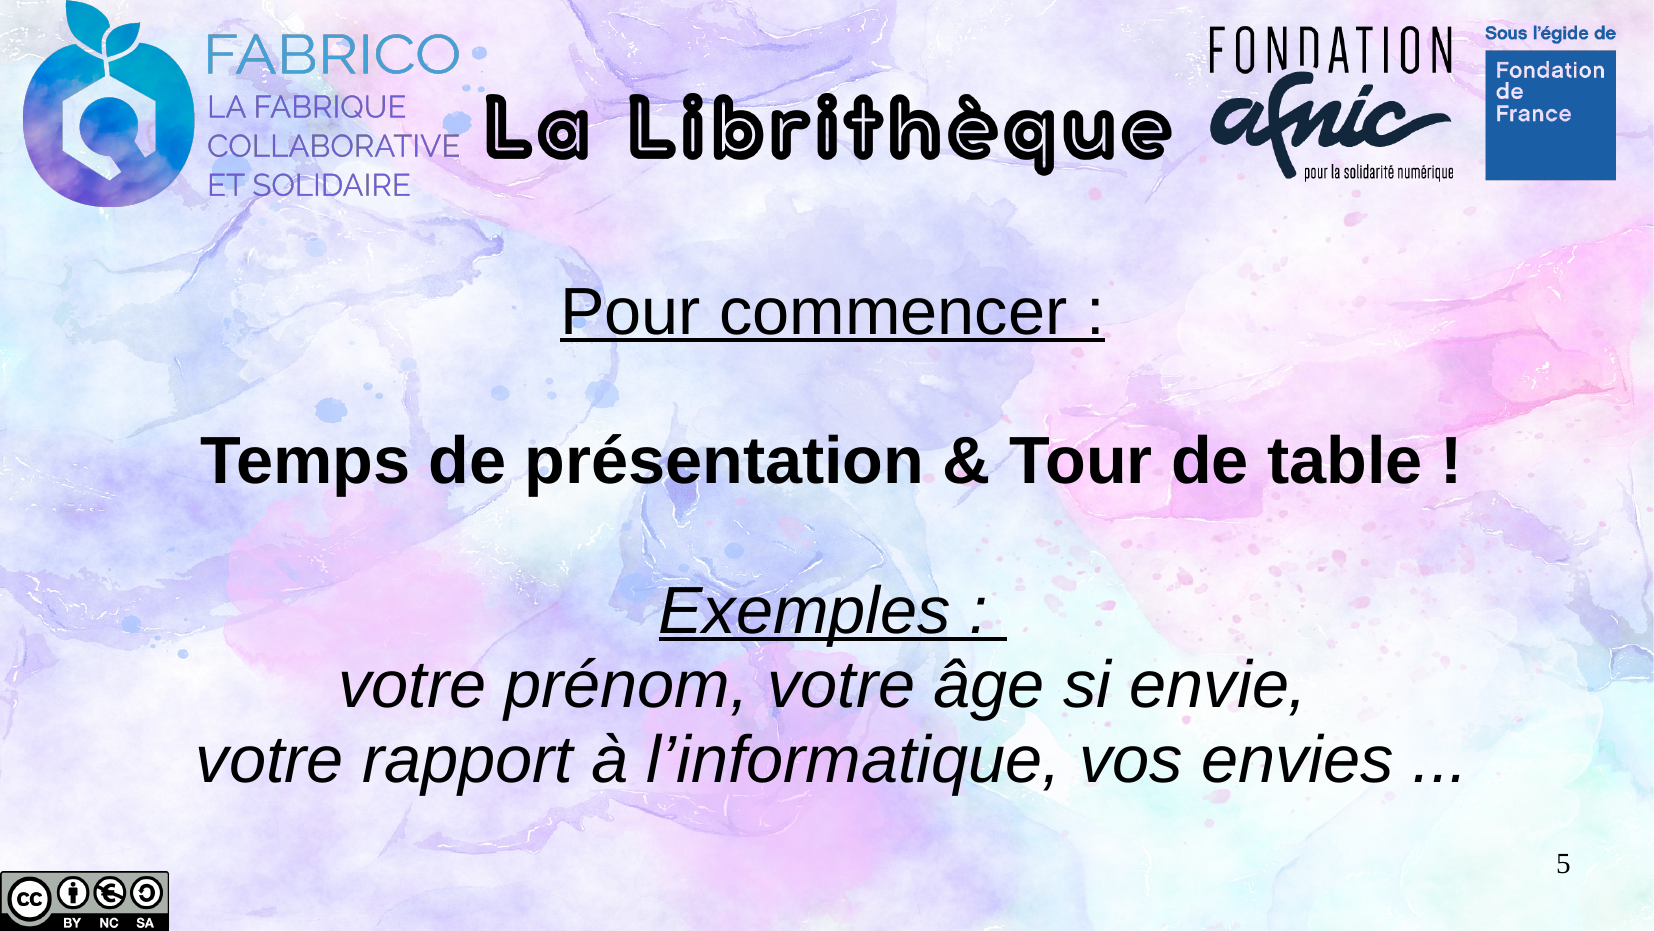

# Pour commencer :
Temps de présentation & Tour de table !
Exemples :
votre prénom, votre âge si envie,
votre rapport à l’informatique, vos envies ...
5